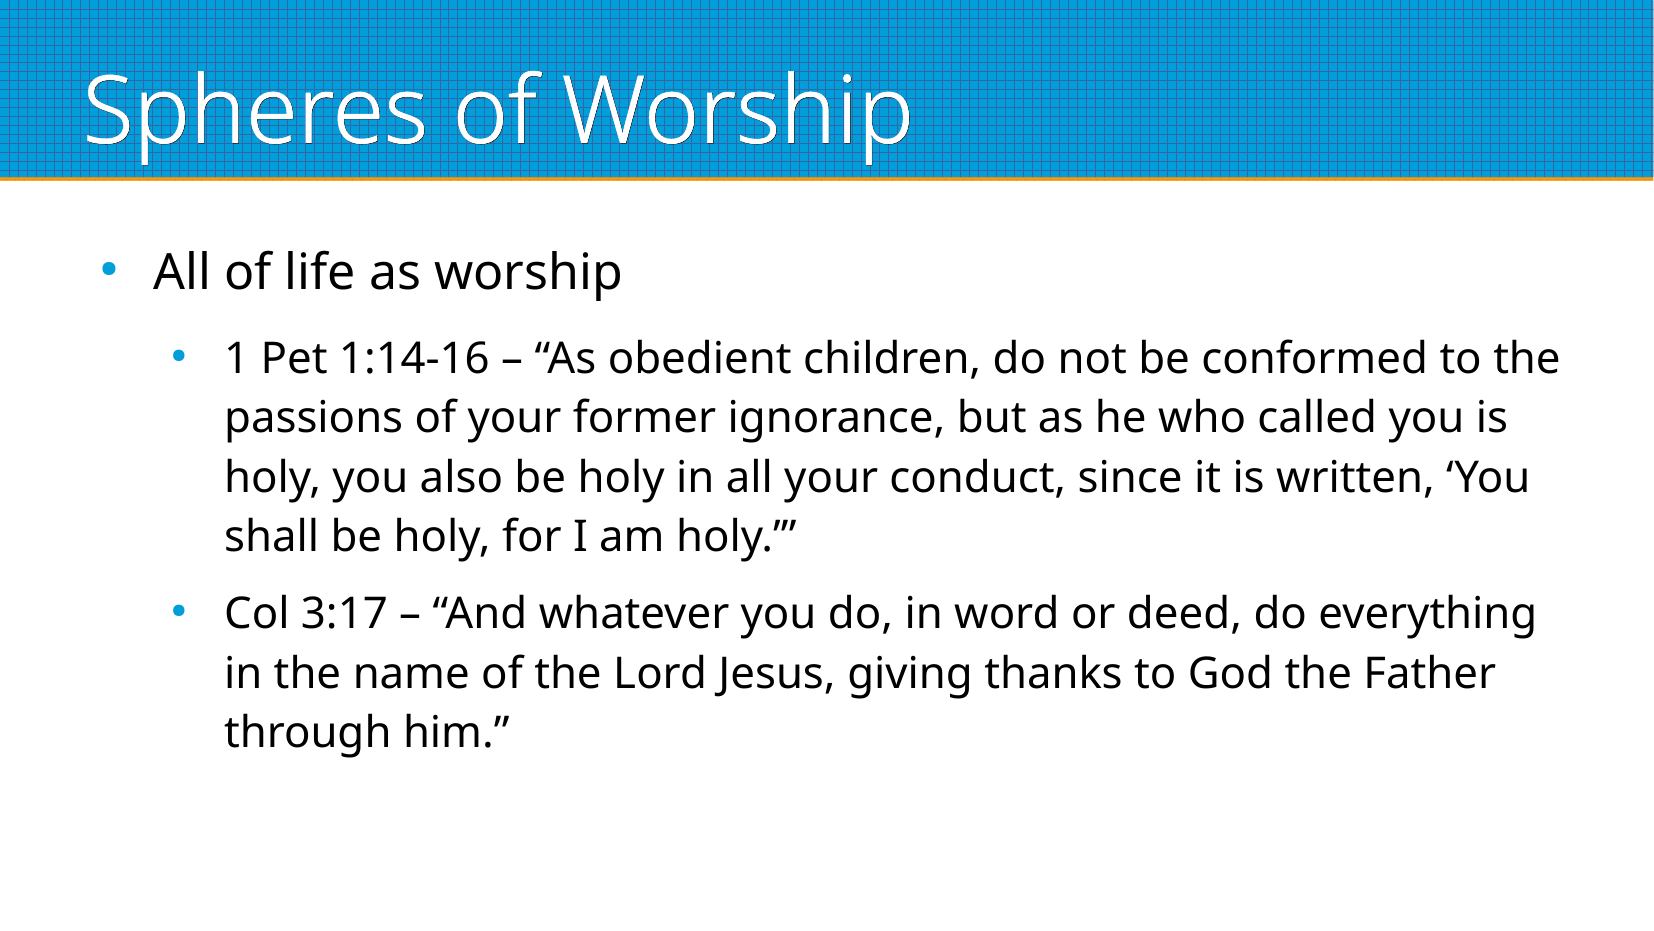

# Spheres of Worship
All of life as worship
1 Pet 1:14-16 – “As obedient children, do not be conformed to the passions of your former ignorance, but as he who called you is holy, you also be holy in all your conduct, since it is written, ‘You shall be holy, for I am holy.’”
Col 3:17 – “And whatever you do, in word or deed, do everything in the name of the Lord Jesus, giving thanks to God the Father through him.”